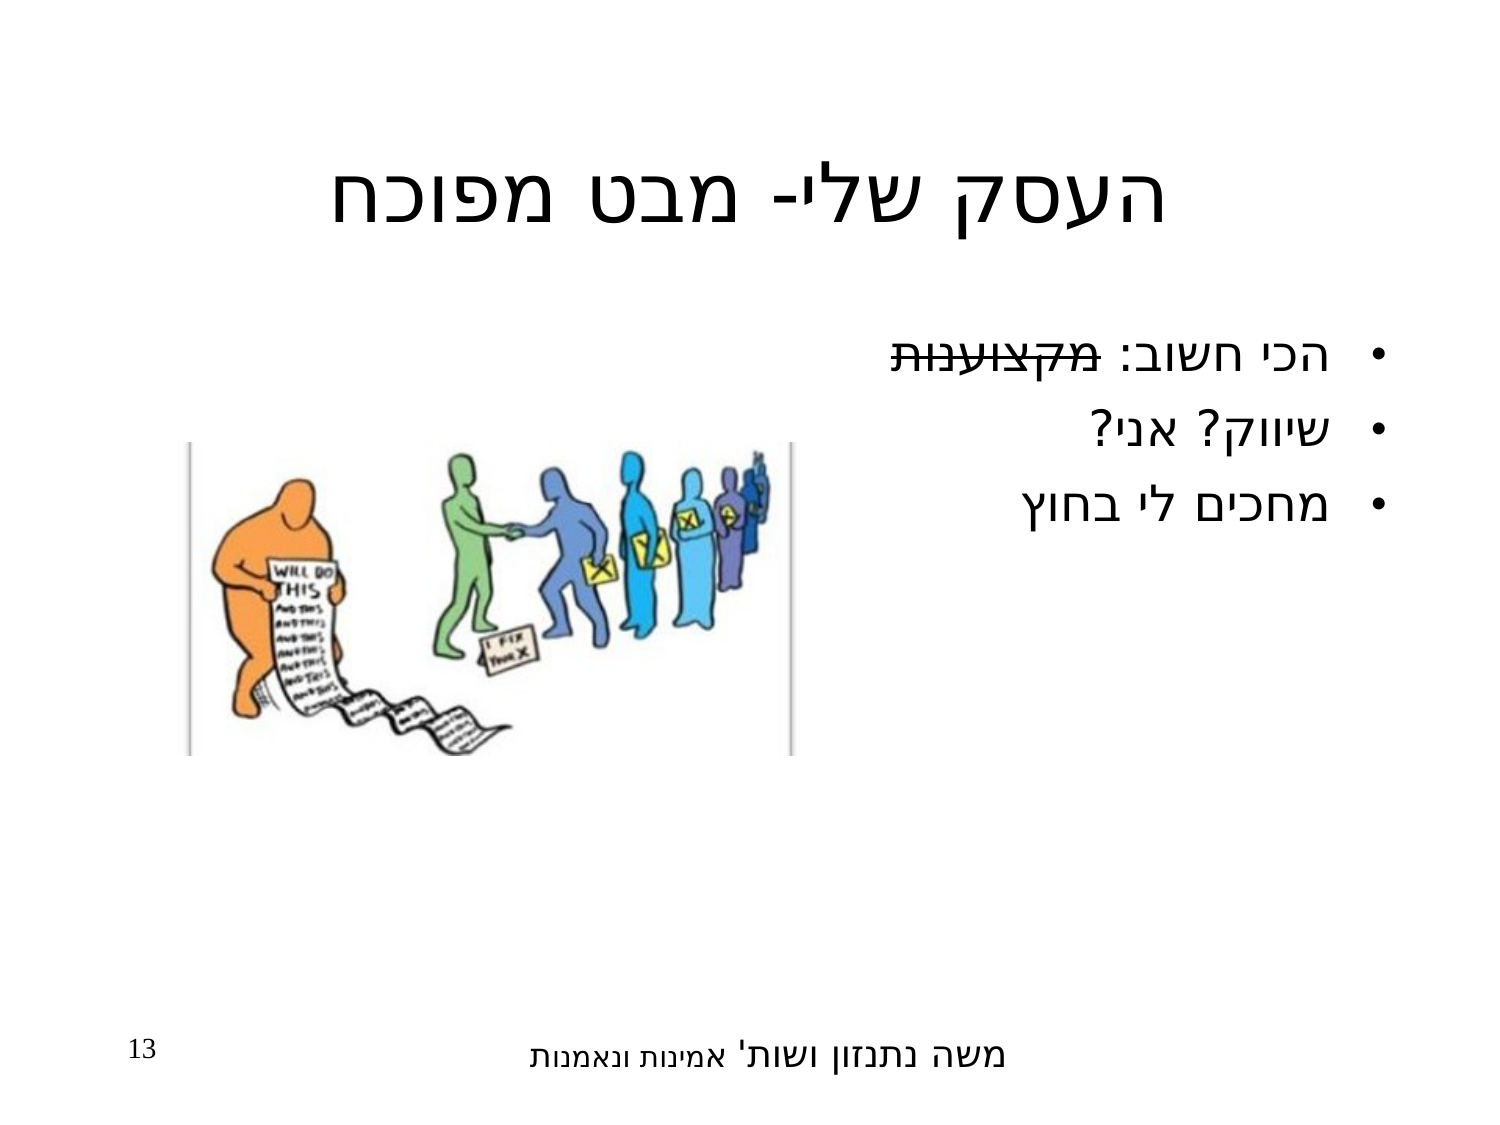

# העסק שלי- מבט מפוכח
הכי חשוב: מקצוענות
שיווק? אני?
מחכים לי בחוץ
13
משה נתנזון ושות'- אמינות ונאמנות